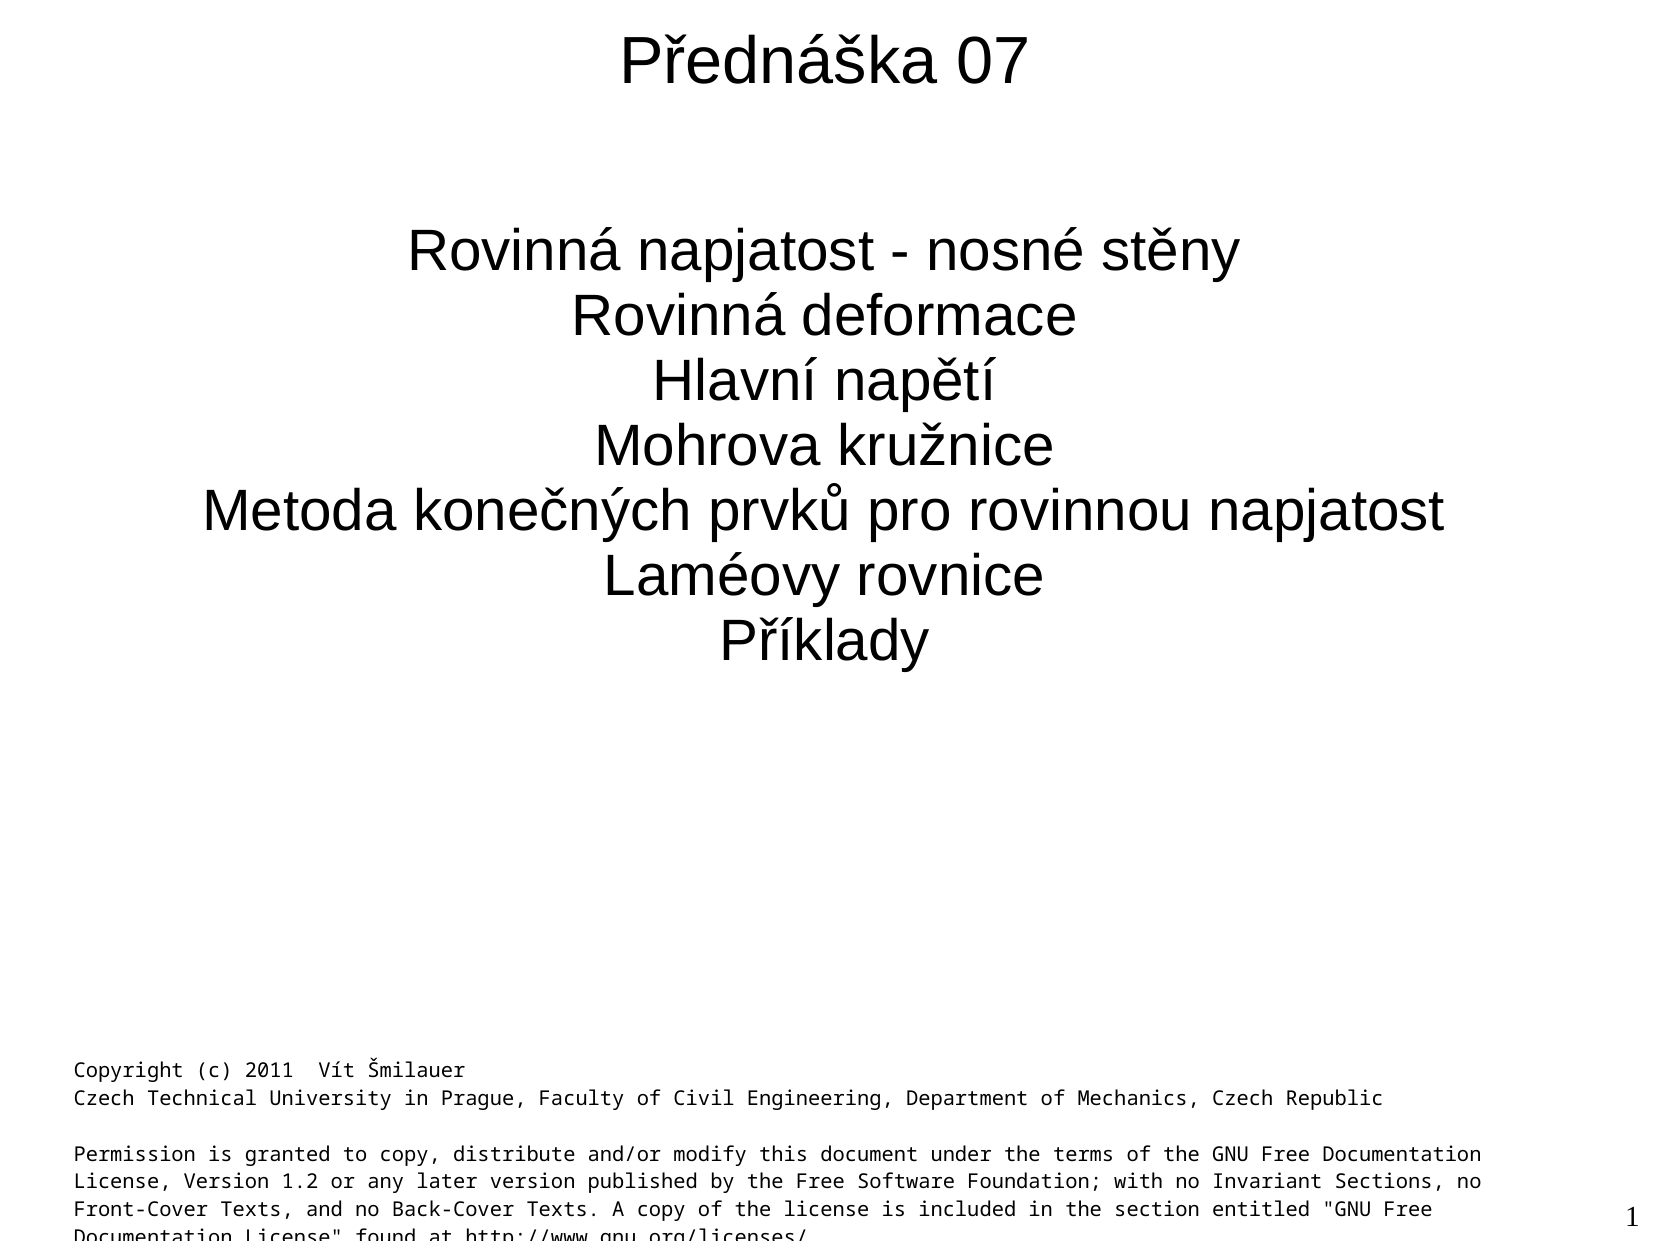

# Přednáška 07
Rovinná napjatost - nosné stěny
Rovinná deformace
Hlavní napětí
Mohrova kružnice
Metoda konečných prvků pro rovinnou napjatost
Laméovy rovnice
Příklady
Copyright (c) 2011 Vít Šmilauer
Czech Technical University in Prague, Faculty of Civil Engineering, Department of Mechanics, Czech Republic
Permission is granted to copy, distribute and/or modify this document under the terms of the GNU Free Documentation License, Version 1.2 or any later version published by the Free Software Foundation; with no Invariant Sections, no Front-Cover Texts, and no Back-Cover Texts. A copy of the license is included in the section entitled "GNU Free Documentation License" found at http://www.gnu.org/licenses/
1